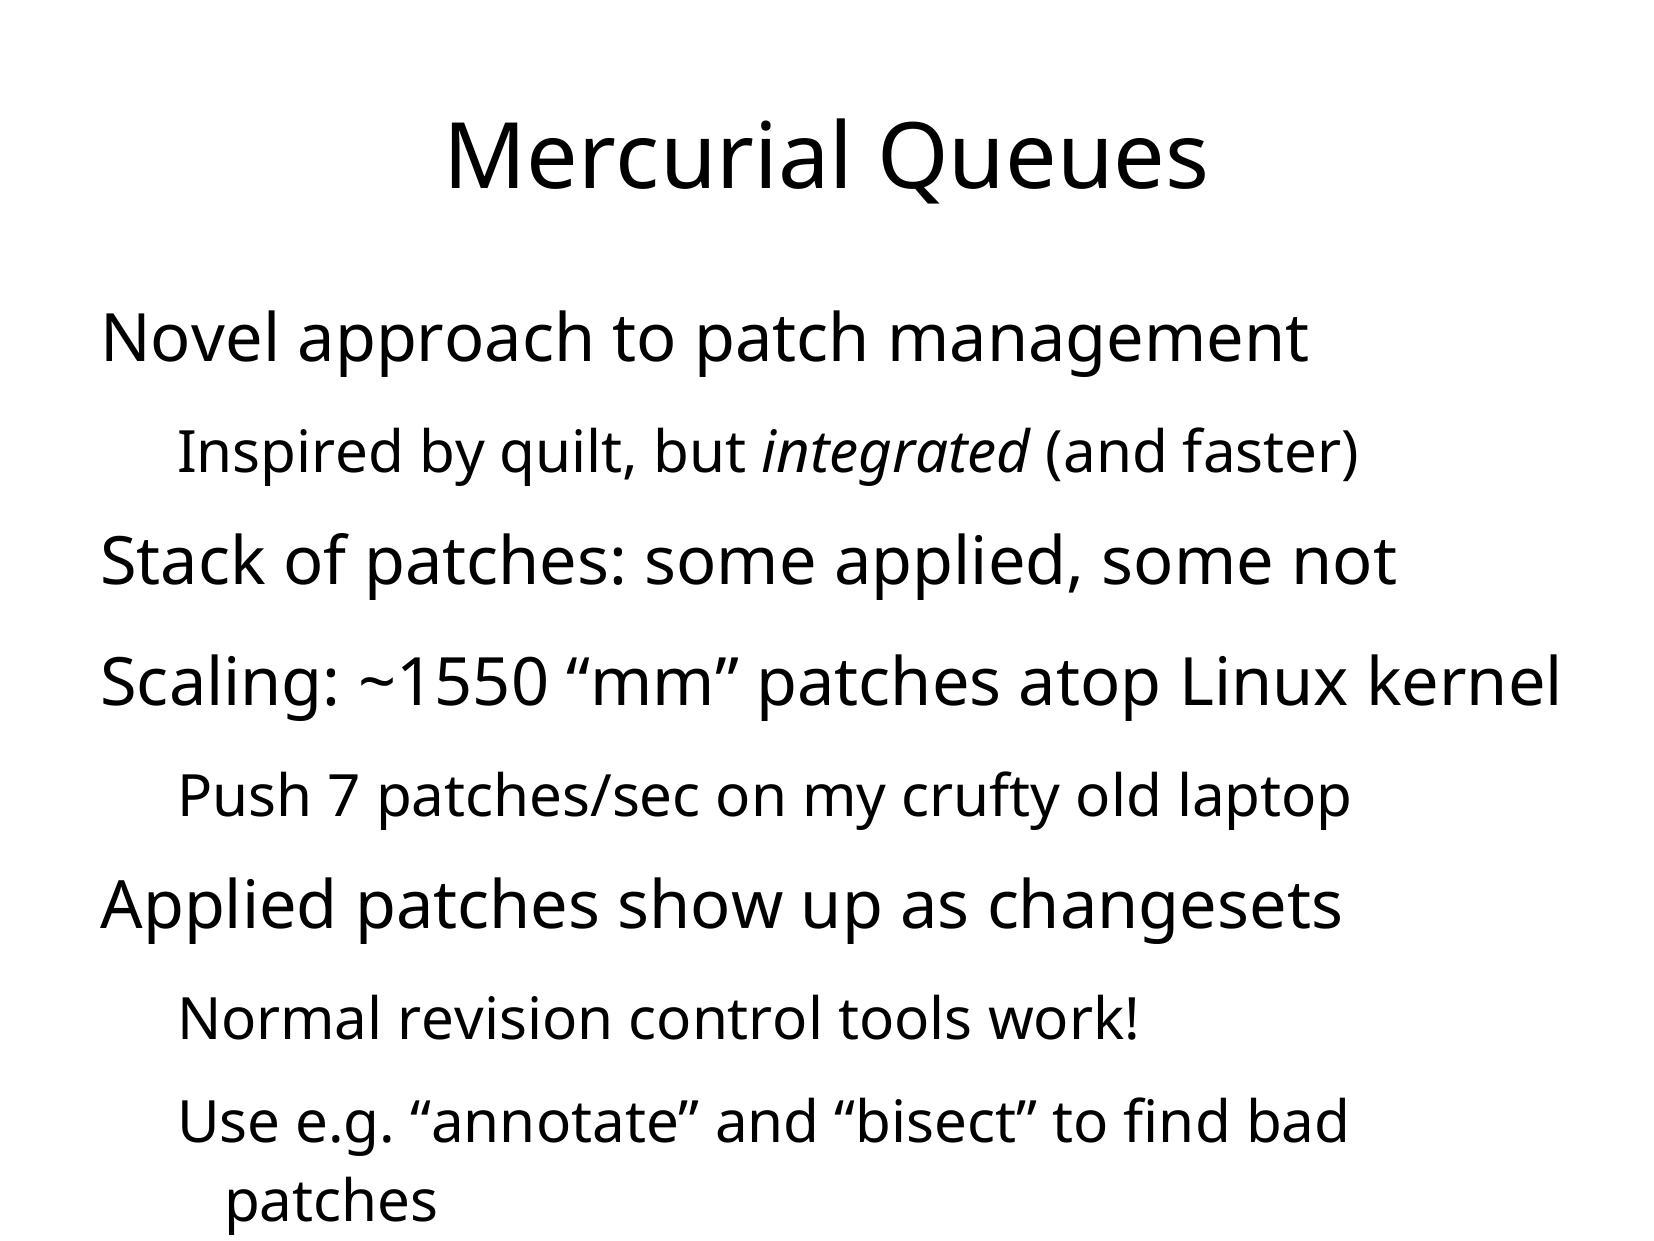

# Mercurial Queues
Novel approach to patch management
Inspired by quilt, but integrated (and faster)
Stack of patches: some applied, some not
Scaling: ~1550 “mm” patches atop Linux kernel
Push 7 patches/sec on my crufty old laptop
Applied patches show up as changesets
Normal revision control tools work!
Use e.g. “annotate” and “bisect” to find bad patches